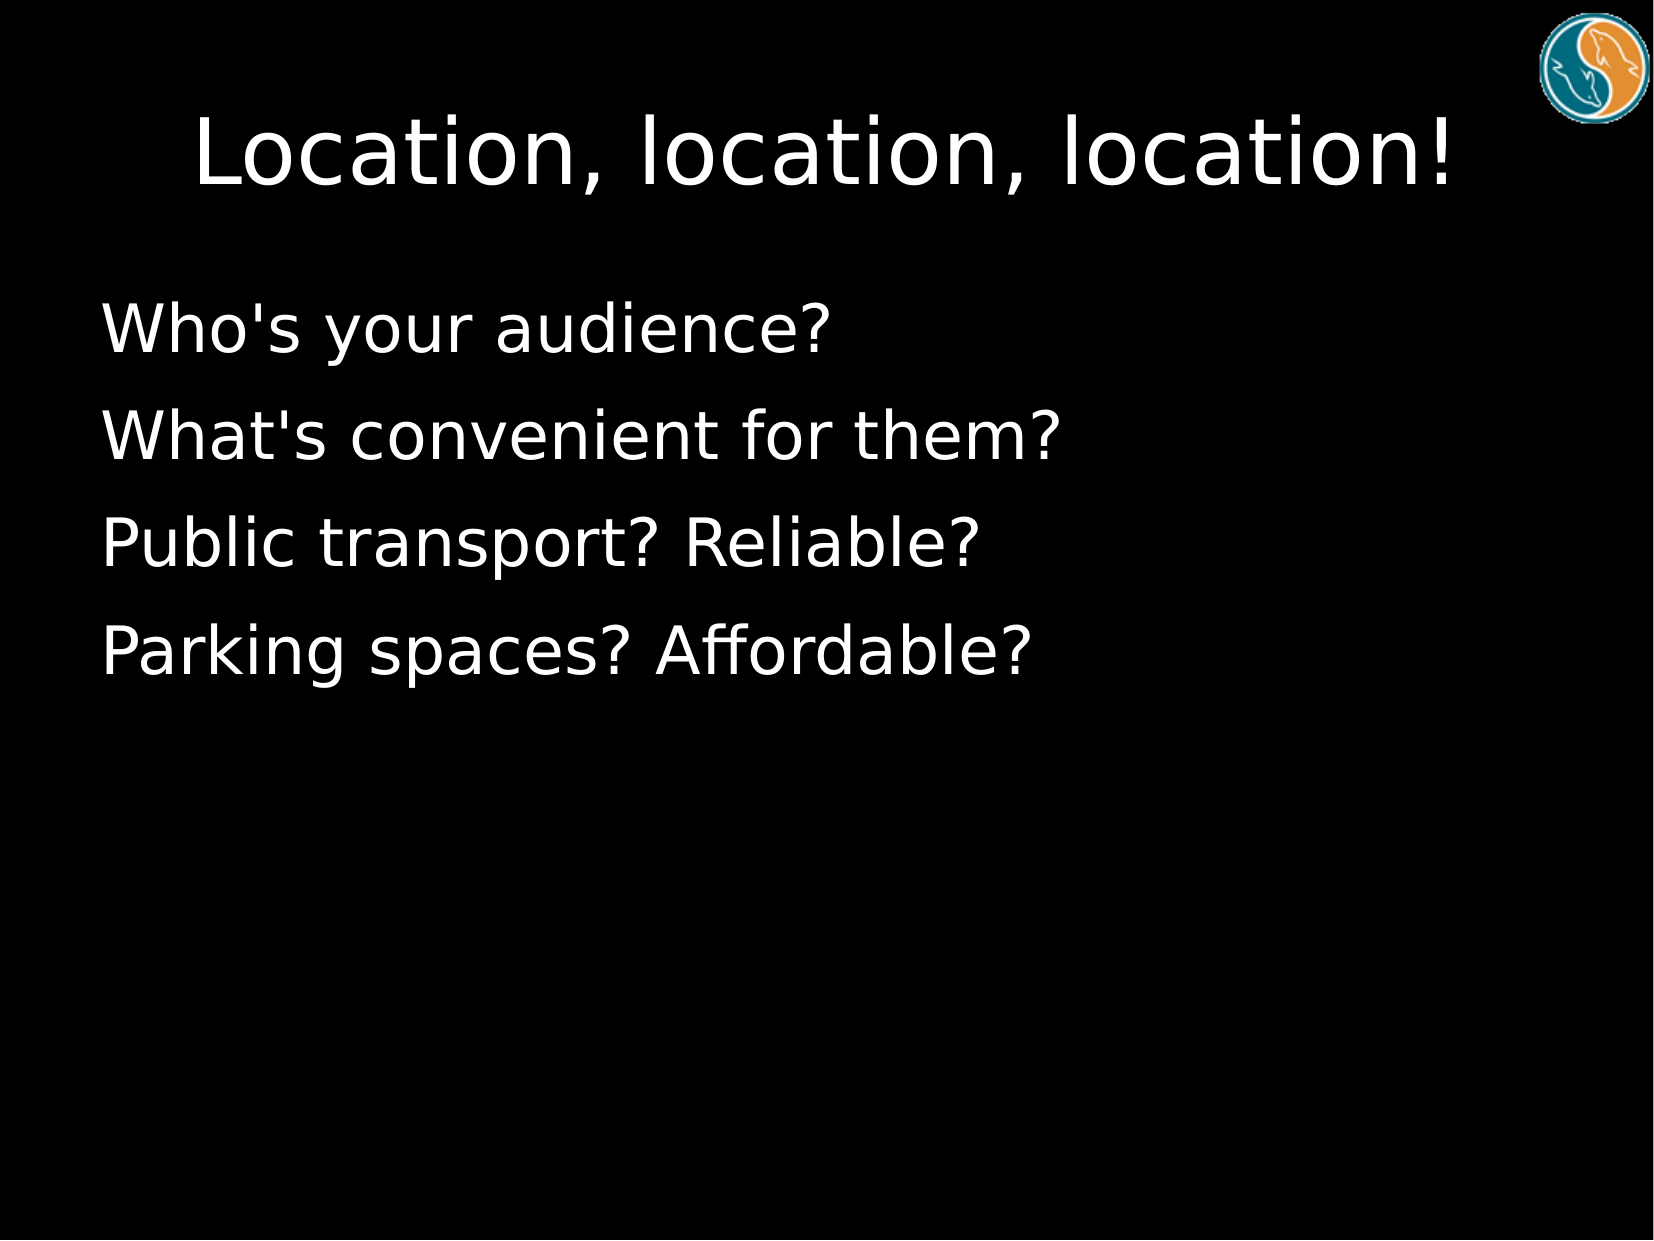

# Location, location, location!
Who's your audience?
What's convenient for them?
Public transport? Reliable?
Parking spaces? Affordable?